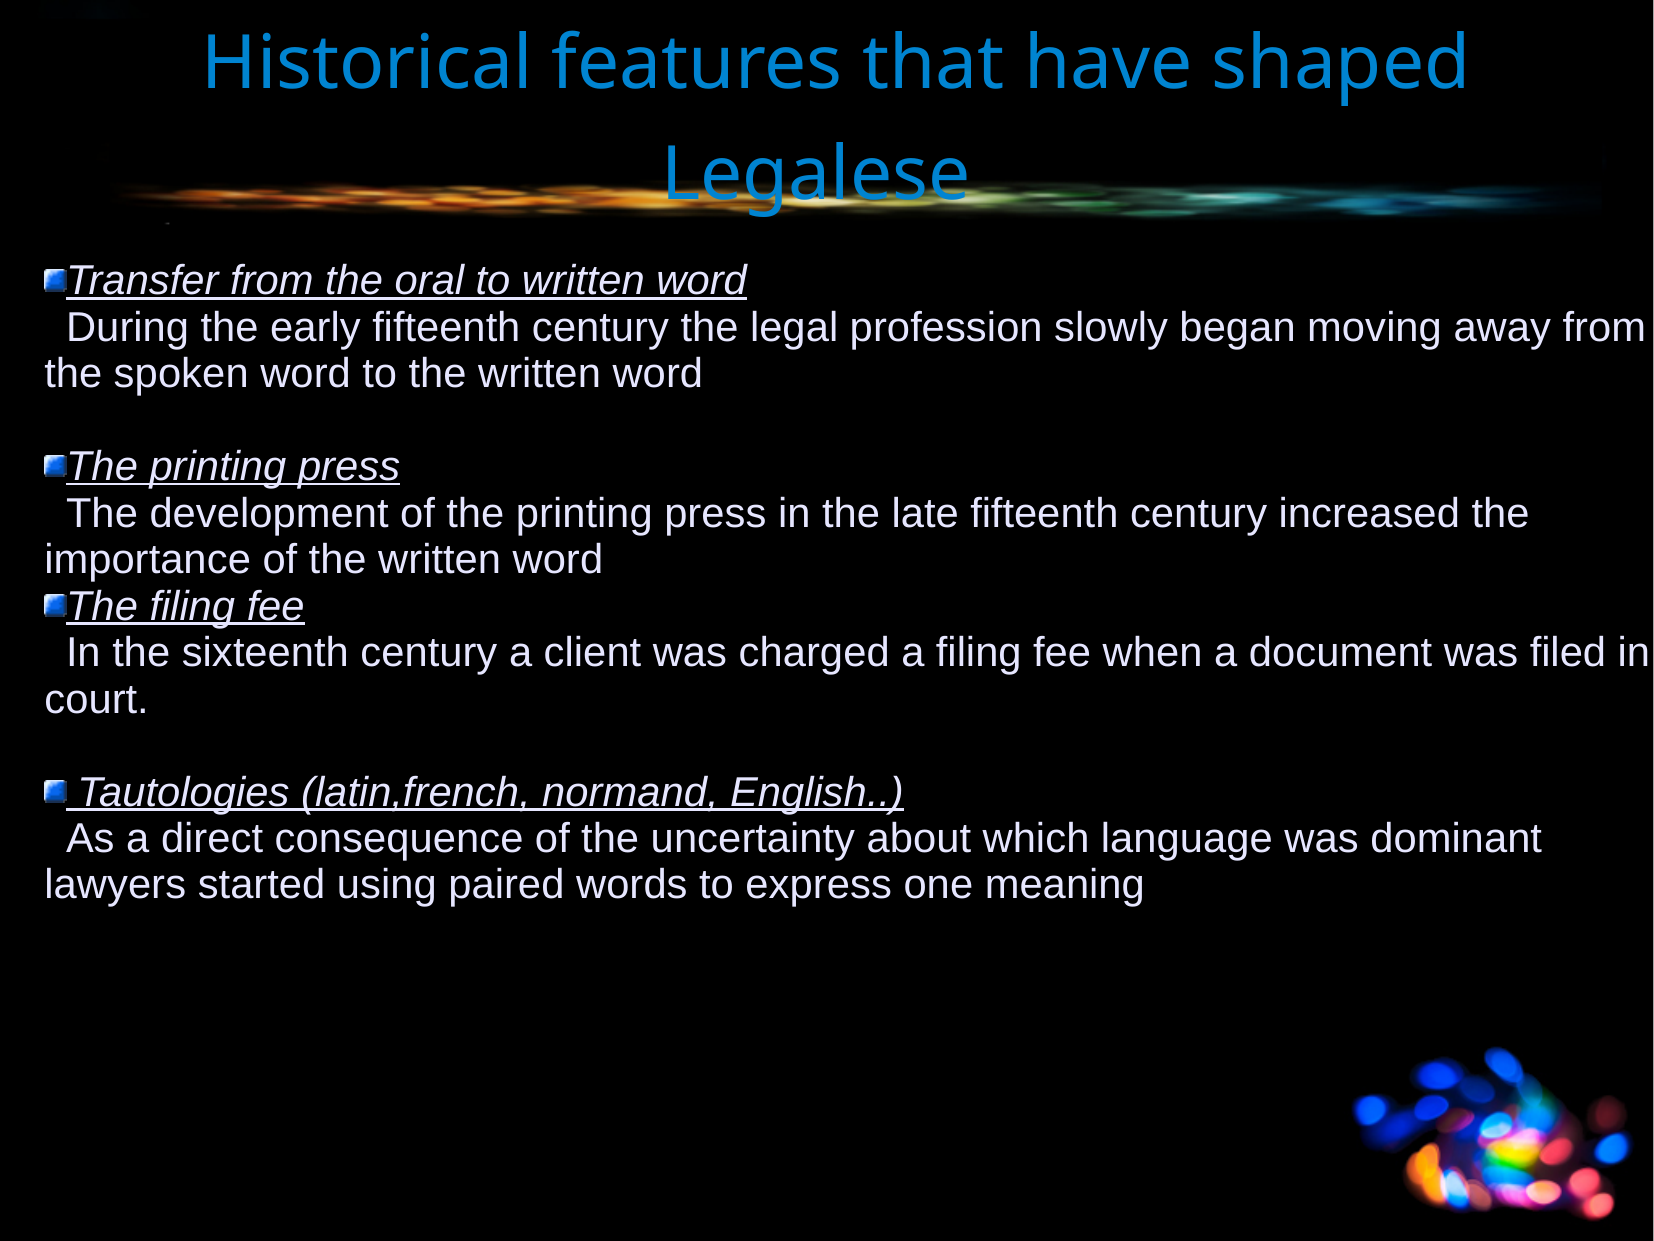

Transfer from the oral to written word
During the early fifteenth century the legal profession slowly began moving away from the spoken word to the written word
The printing press
The development of the printing press in the late fifteenth century increased the importance of the written word
The filing fee
In the sixteenth century a client was charged a filing fee when a document was filed in court.
 Tautologies (latin,french, normand, English..)
As a direct consequence of the uncertainty about which language was dominant lawyers started using paired words to express one meaning
 Historical features that have shaped Legalese
#